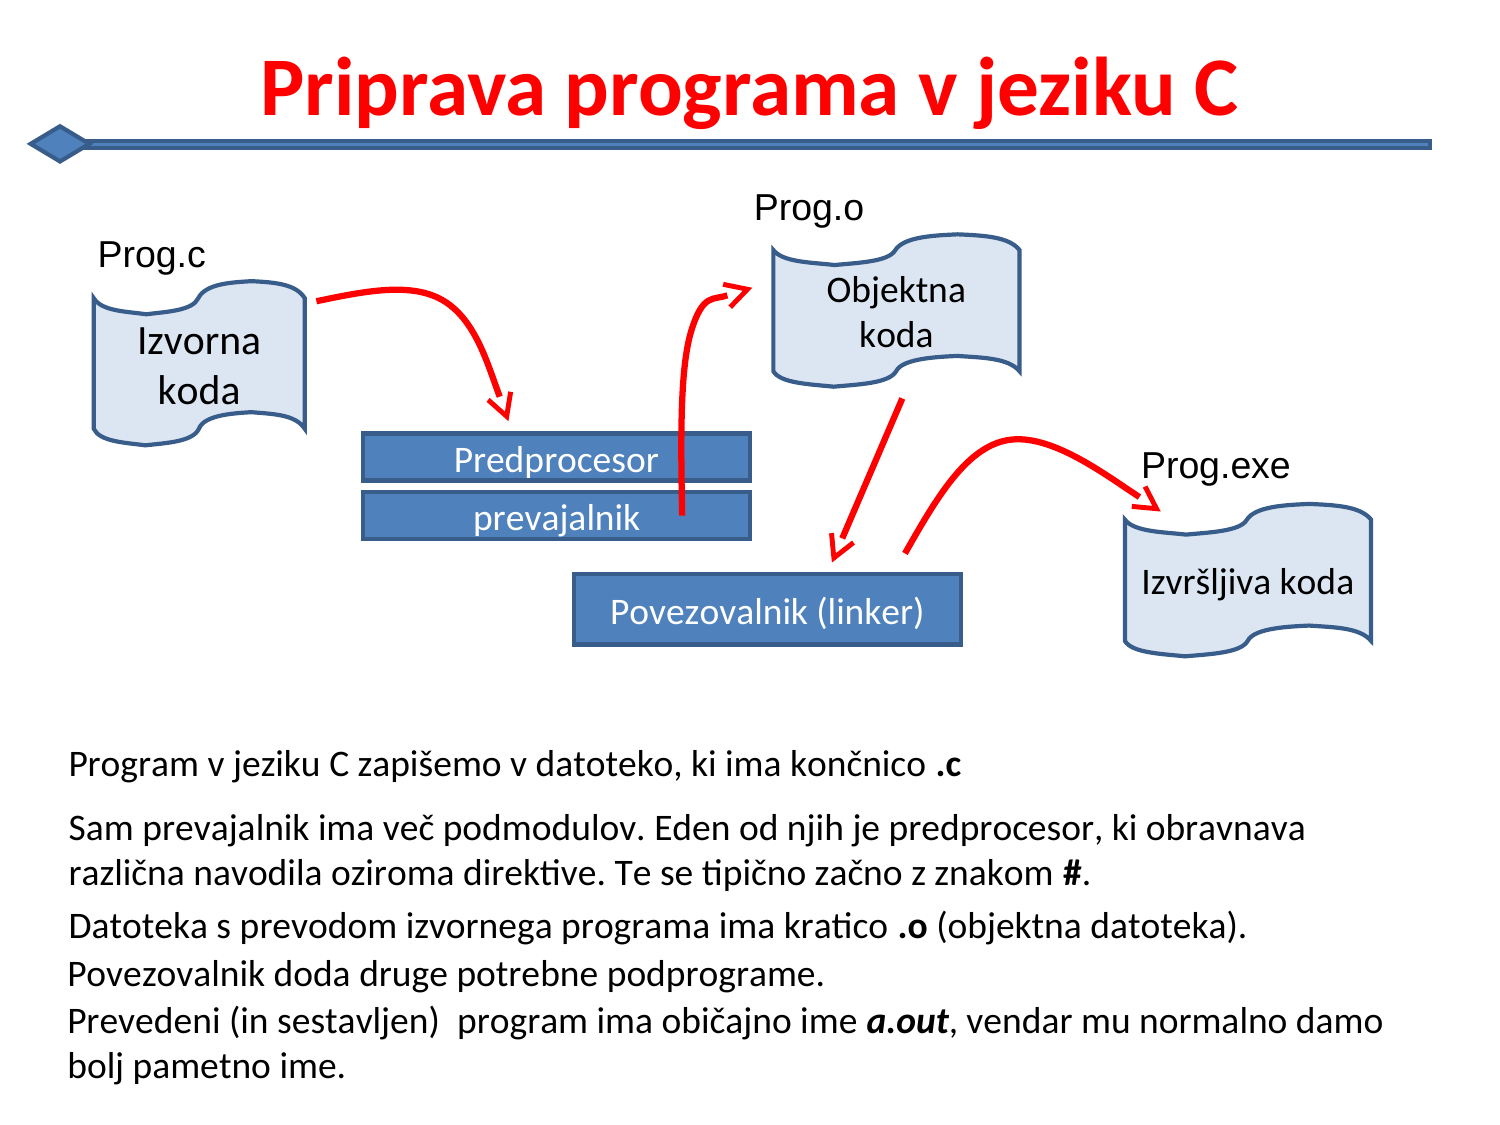

# Priprava programa v jeziku C
Prog.o
Objektna koda
Prog.c
Izvorna koda
Predprocesor
Prog.exe
Izvršljiva koda
prevajalnik
Povezovalnik (linker)
Program v jeziku C zapišemo v datoteko, ki ima končnico .c
Sam prevajalnik ima več podmodulov. Eden od njih je predprocesor, ki obravnava različna navodila oziroma direktive. Te se tipično začno z znakom #.
Datoteka s prevodom izvornega programa ima kratico .o (objektna datoteka).
Povezovalnik doda druge potrebne podprograme.
Prevedeni (in sestavljen) program ima običajno ime a.out, vendar mu normalno damo bolj pametno ime.